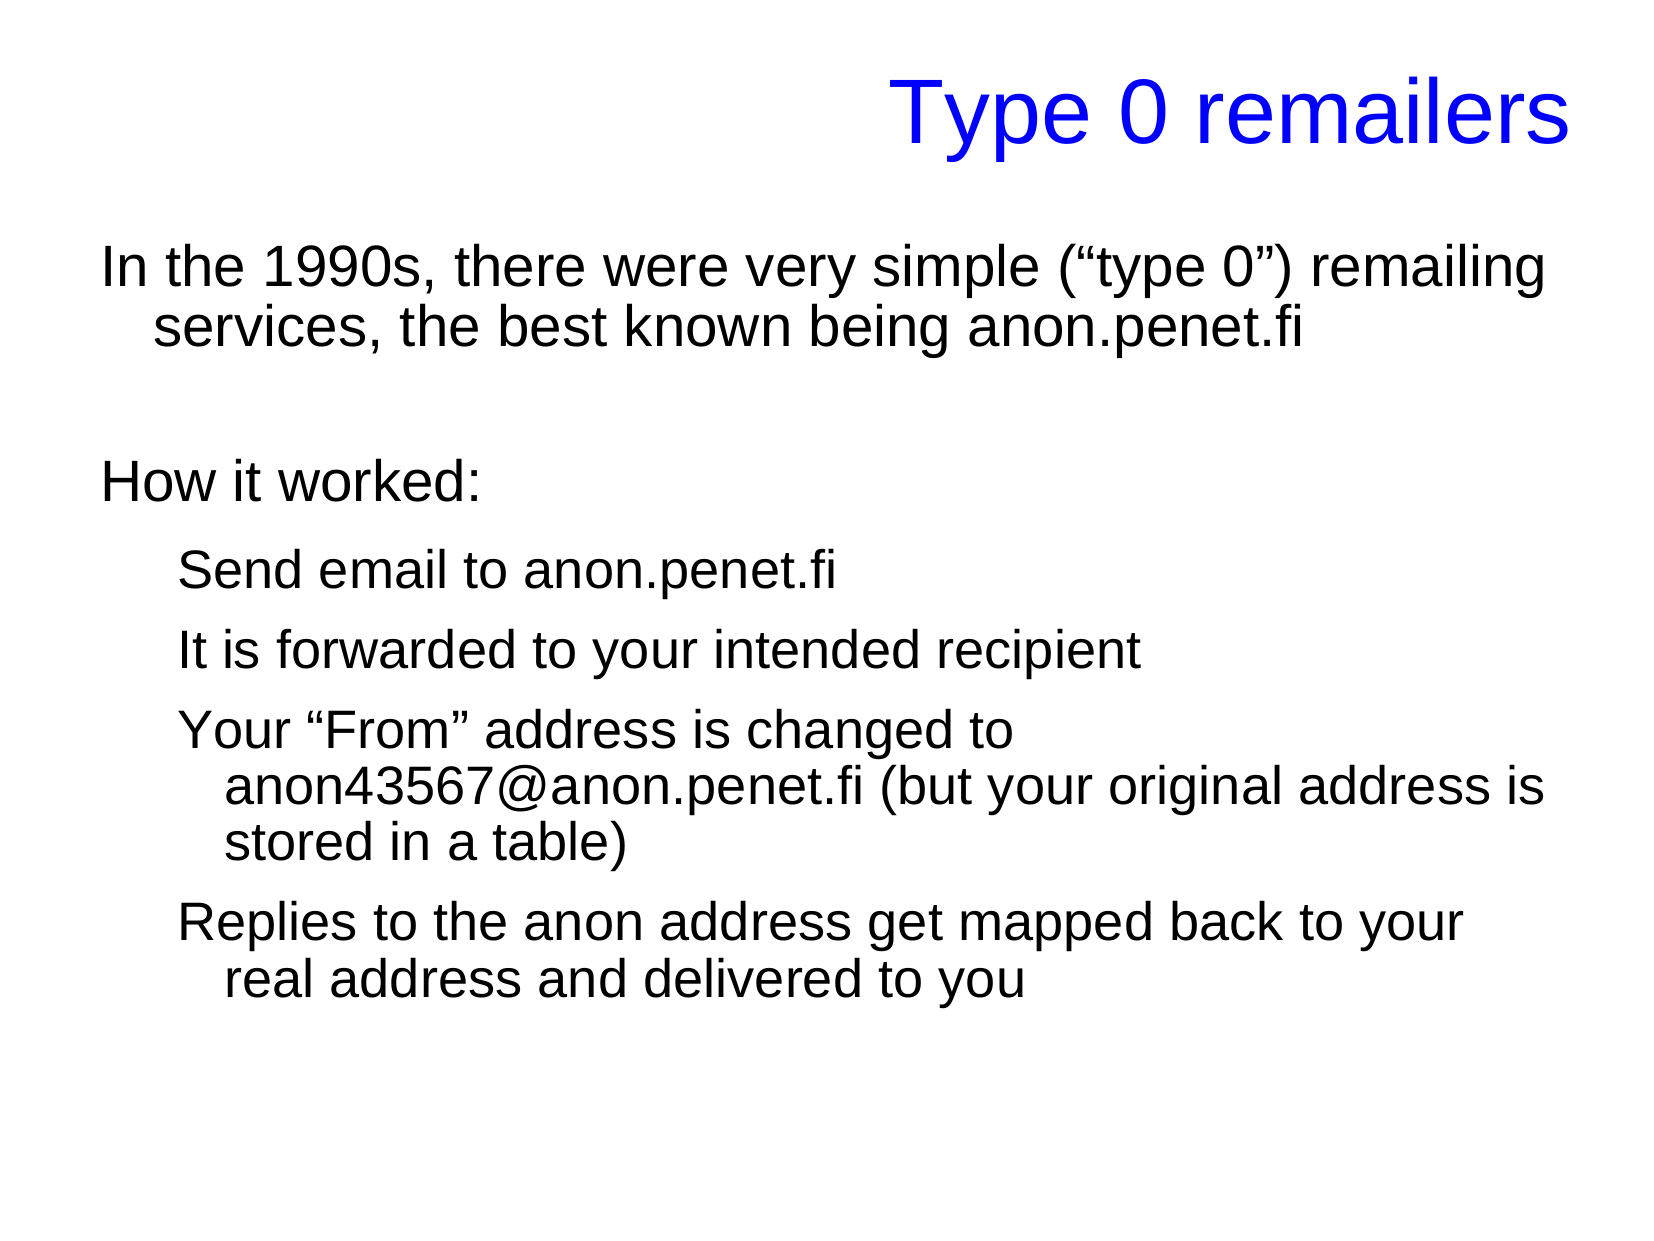

# Type 0 remailers
In the 1990s, there were very simple (“type 0”) remailing services, the best known being anon.penet.fi
How it worked:
Send email to anon.penet.fi
It is forwarded to your intended recipient
Your “From” address is changed to anon43567@anon.penet.fi (but your original address is stored in a table)
Replies to the anon address get mapped back to your real address and delivered to you